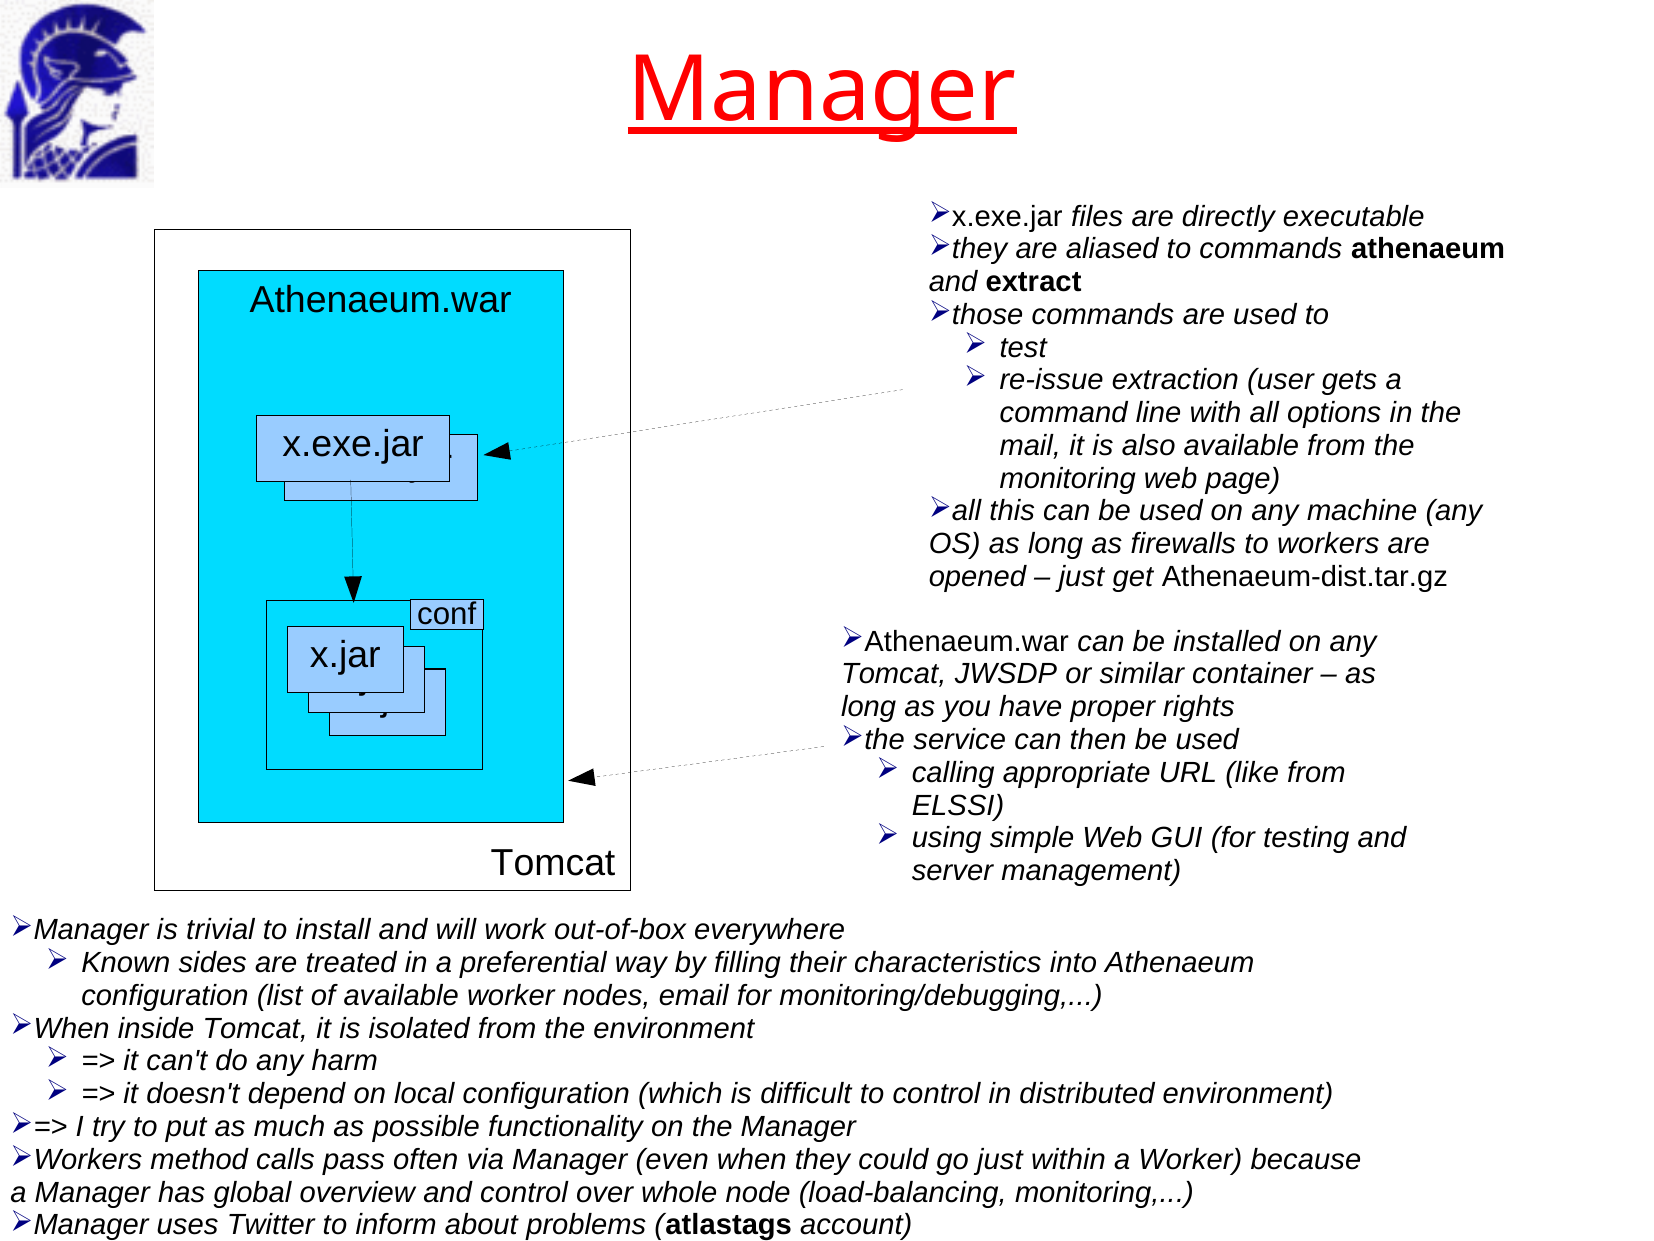

# Manager
x.exe.jar files are directly executable
they are aliased to commands athenaeum and extract
those commands are used to
test
re-issue extraction (user gets a command line with all options in the mail, it is also available from the monitoring web page)
all this can be used on any machine (any OS) as long as firewalls to workers are opened – just get Athenaeum-dist.tar.gz
Tomcat
Athenaeum.war
x.exe.jar
x.exe.jar
conf
Athenaeum.war can be installed on any Tomcat, JWSDP or similar container – as long as you have proper rights
the service can then be used
calling appropriate URL (like from ELSSI)
using simple Web GUI (for testing and server management)
x.jar
x.jar
x.jar
x.jar
Manager is trivial to install and will work out-of-box everywhere
Known sides are treated in a preferential way by filling their characteristics into Athenaeum configuration (list of available worker nodes, email for monitoring/debugging,...)
When inside Tomcat, it is isolated from the environment
=> it can't do any harm
=> it doesn't depend on local configuration (which is difficult to control in distributed environment)
=> I try to put as much as possible functionality on the Manager
Workers method calls pass often via Manager (even when they could go just within a Worker) because a Manager has global overview and control over whole node (load-balancing, monitoring,...)
Manager uses Twitter to inform about problems (atlastags account)